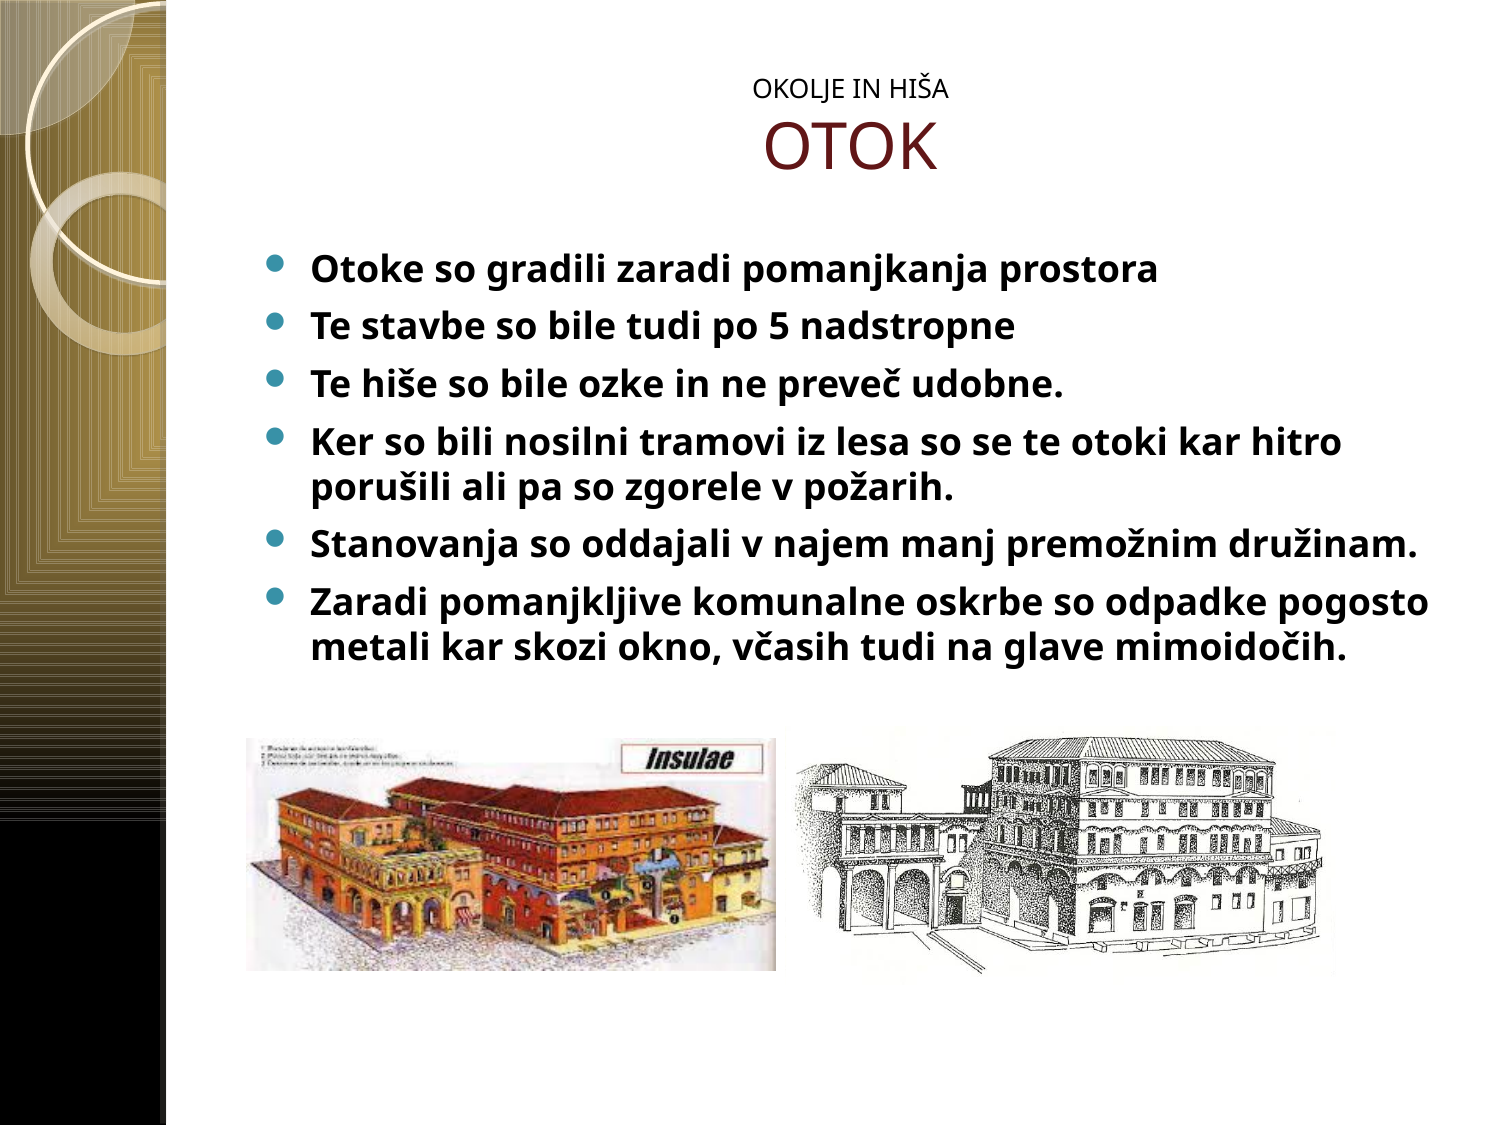

# OKOLJE IN HIŠA OTOK
Otoke so gradili zaradi pomanjkanja prostora
Te stavbe so bile tudi po 5 nadstropne
Te hiše so bile ozke in ne preveč udobne.
Ker so bili nosilni tramovi iz lesa so se te otoki kar hitro porušili ali pa so zgorele v požarih.
Stanovanja so oddajali v najem manj premožnim družinam.
Zaradi pomanjkljive komunalne oskrbe so odpadke pogosto metali kar skozi okno, včasih tudi na glave mimoidočih.